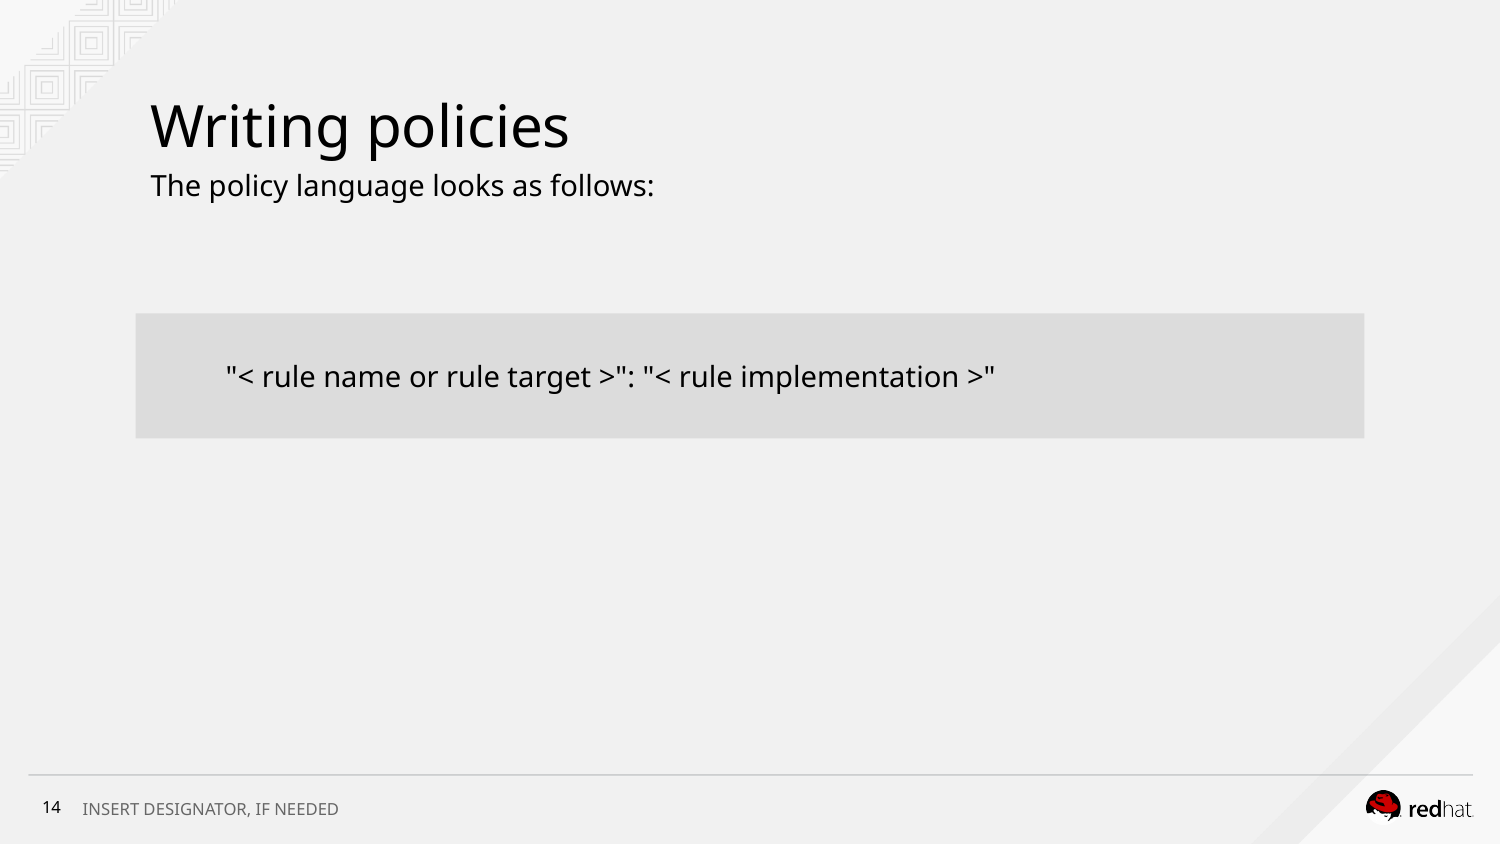

# Writing policies
The policy language looks as follows:
"< rule name or rule target >": "< rule implementation >"